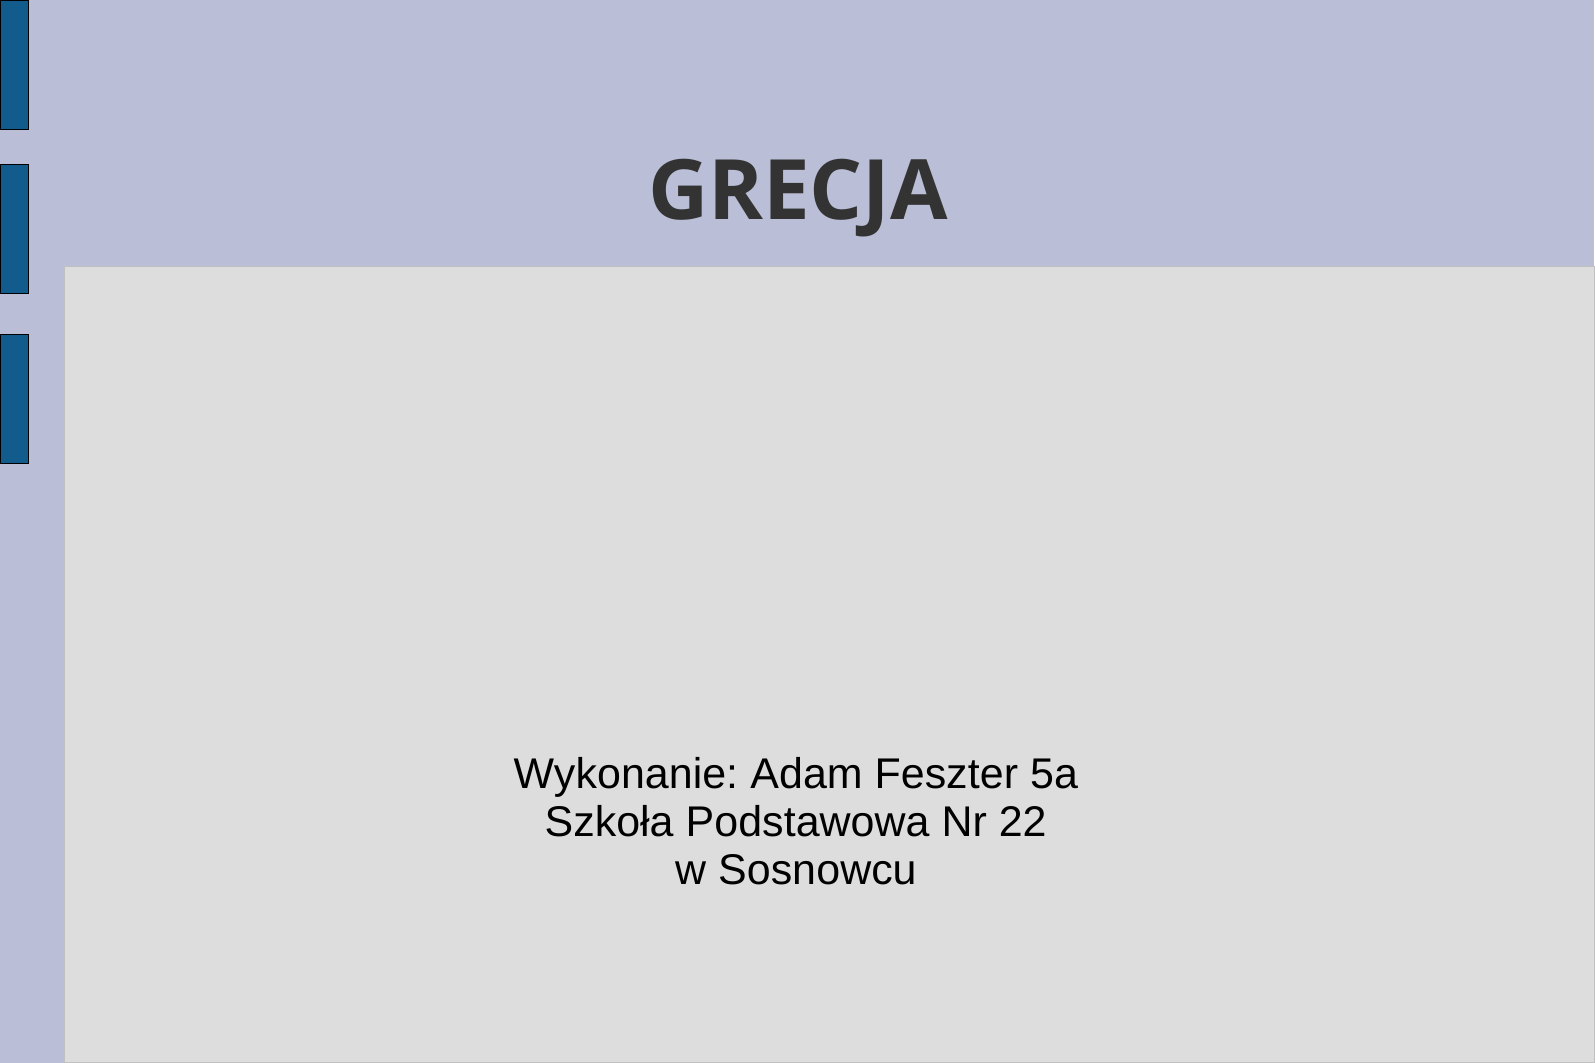

# GRECJA
Wykonanie: Adam Feszter 5a
Szkoła Podstawowa Nr 22
w Sosnowcu